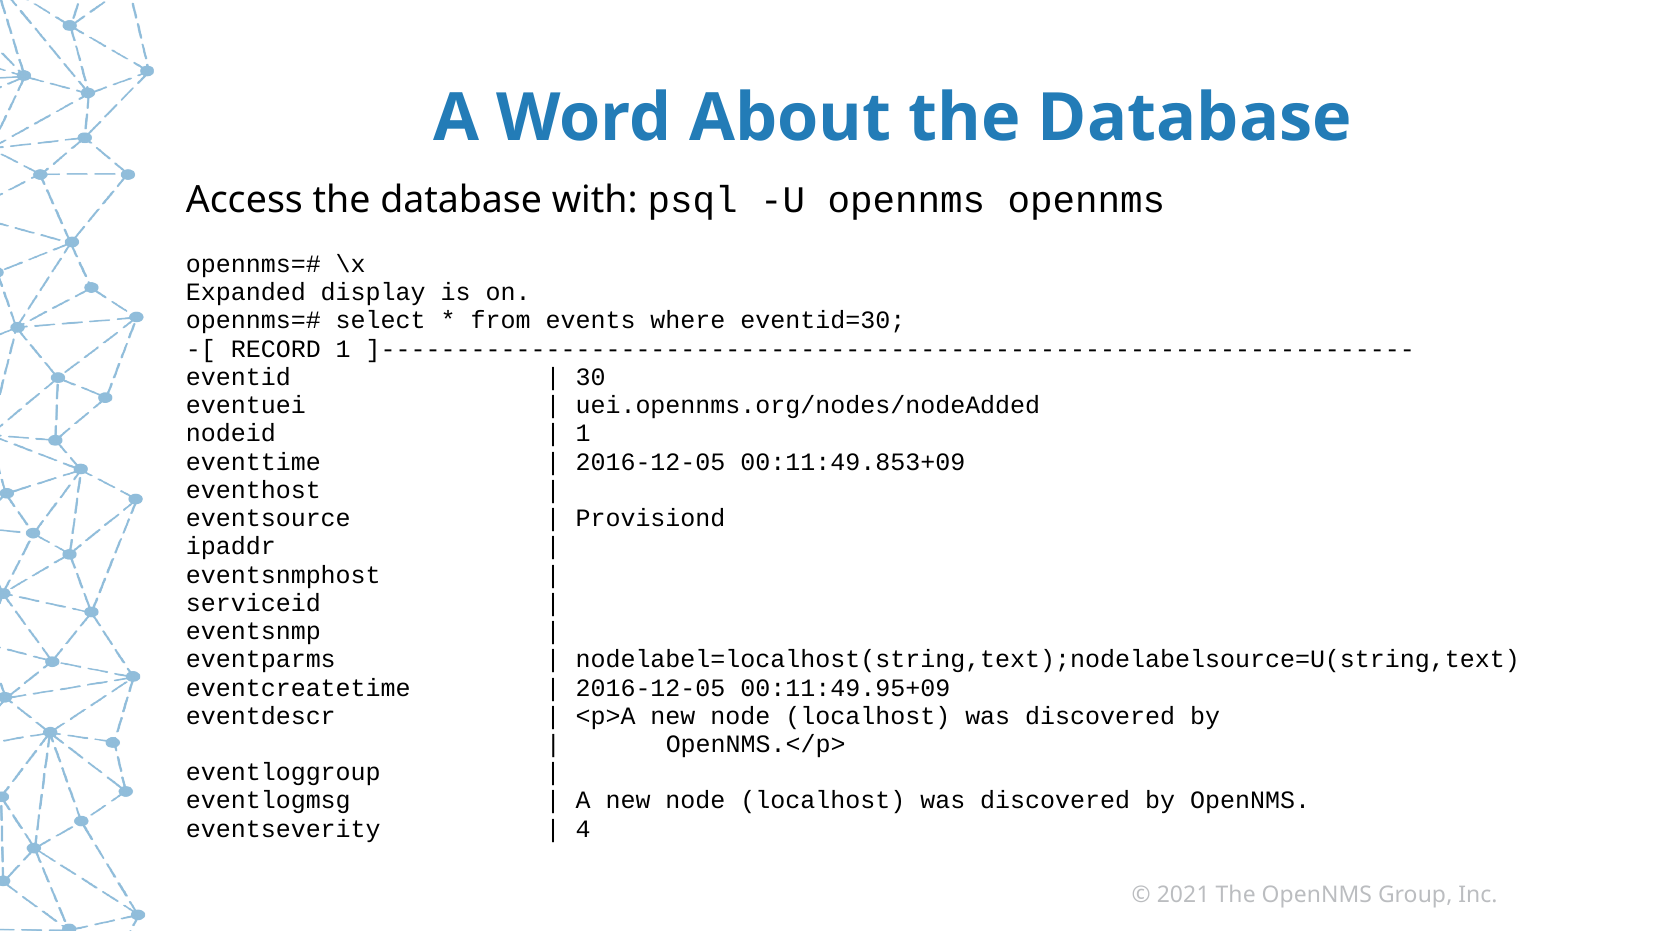

# A Word About the Database
Access the database with: psql -U opennms opennms
opennms=# \x
Expanded display is on.
opennms=# select * from events where eventid=30;
-[ RECORD 1 ]---------------------------------------------------------------------
eventid | 30
eventuei | uei.opennms.org/nodes/nodeAdded
nodeid | 1
eventtime | 2016-12-05 00:11:49.853+09
eventhost |
eventsource | Provisiond
ipaddr |
eventsnmphost |
serviceid |
eventsnmp |
eventparms | nodelabel=localhost(string,text);nodelabelsource=U(string,text)
eventcreatetime | 2016-12-05 00:11:49.95+09
eventdescr | <p>A new node (localhost) was discovered by
 | OpenNMS.</p>
eventloggroup |
eventlogmsg | A new node (localhost) was discovered by OpenNMS.
eventseverity | 4